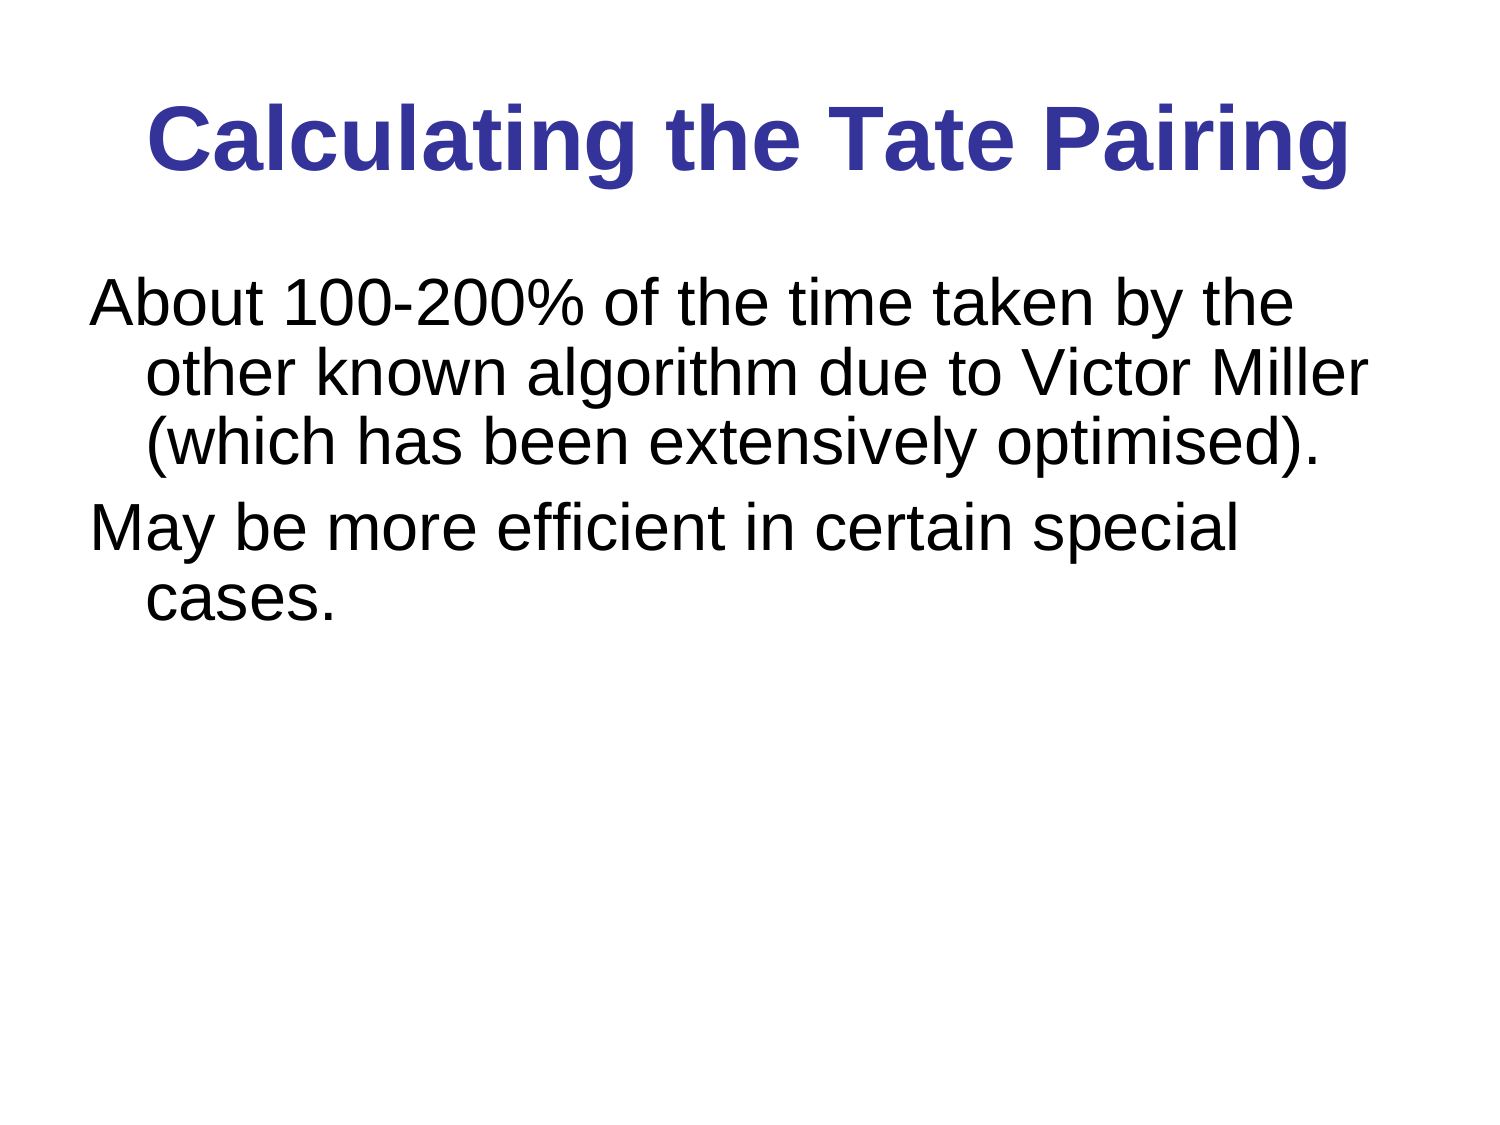

# Calculating the Tate Pairing
About 100-200% of the time taken by the other known algorithm due to Victor Miller (which has been extensively optimised).
May be more efficient in certain special cases.